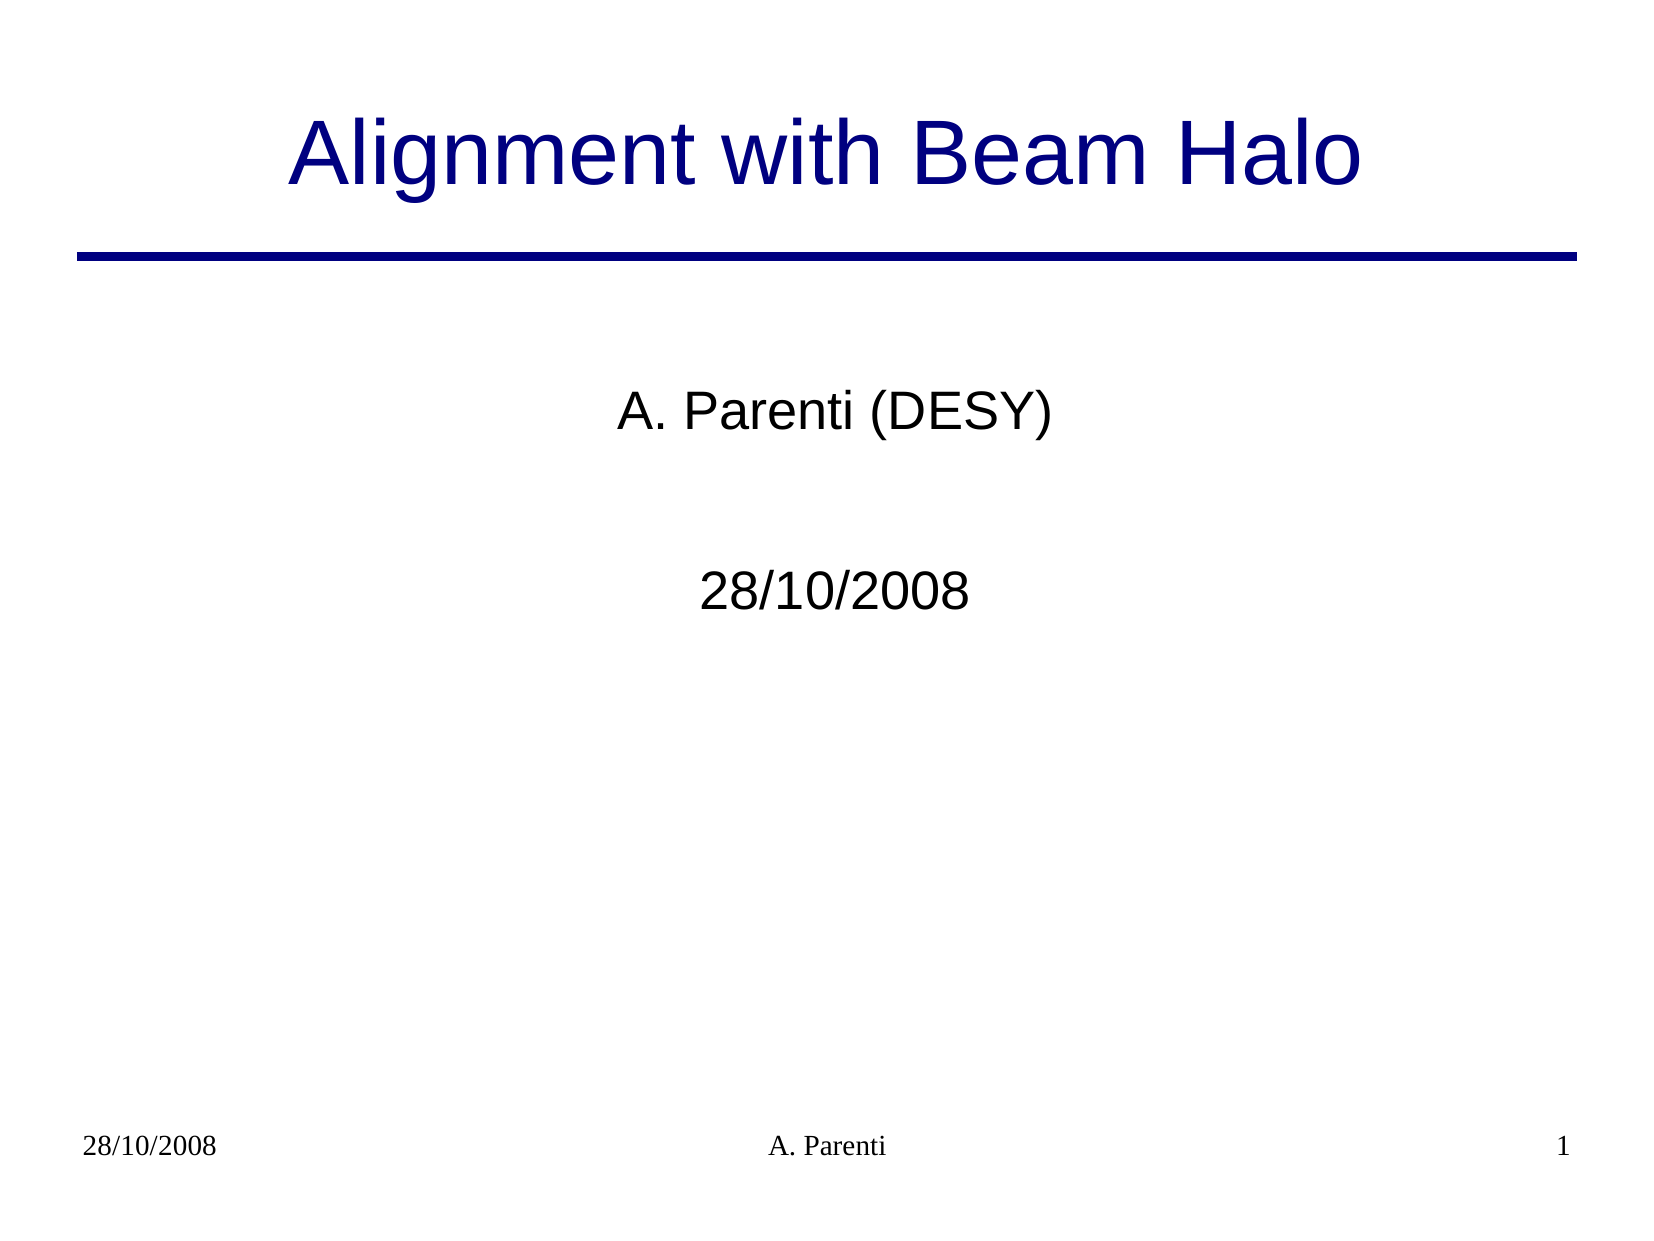

# Alignment with Beam Halo
A. Parenti (DESY)
28/10/2008
1